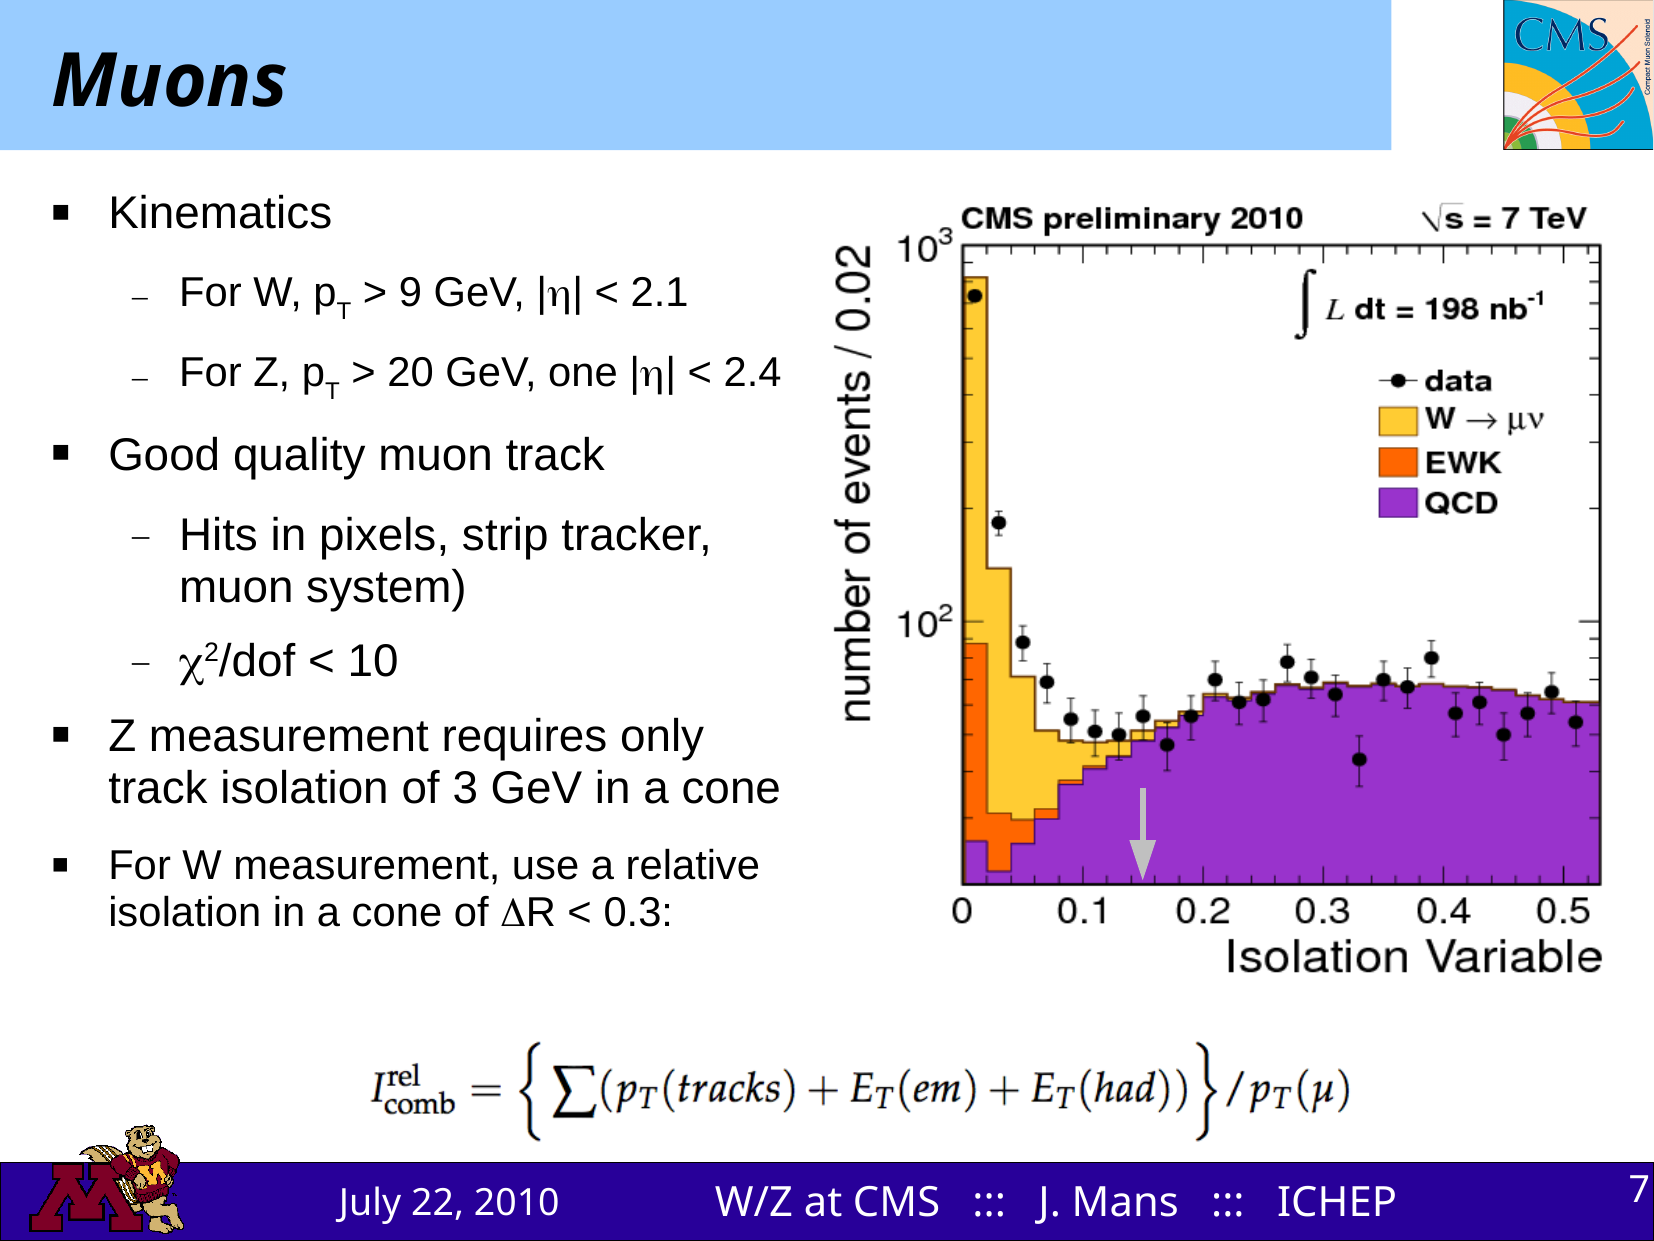

# Muons
Kinematics
For W, pT > 9 GeV, |h| < 2.1
For Z, pT > 20 GeV, one |h| < 2.4
Good quality muon track
Hits in pixels, strip tracker, muon system)
c2/dof < 10
Z measurement requires only track isolation of 3 GeV in a cone
For W measurement, use a relative isolation in a cone of DR < 0.3:
7
W/Z at CMS ::: J. Mans ::: ICHEP
July 22, 2010